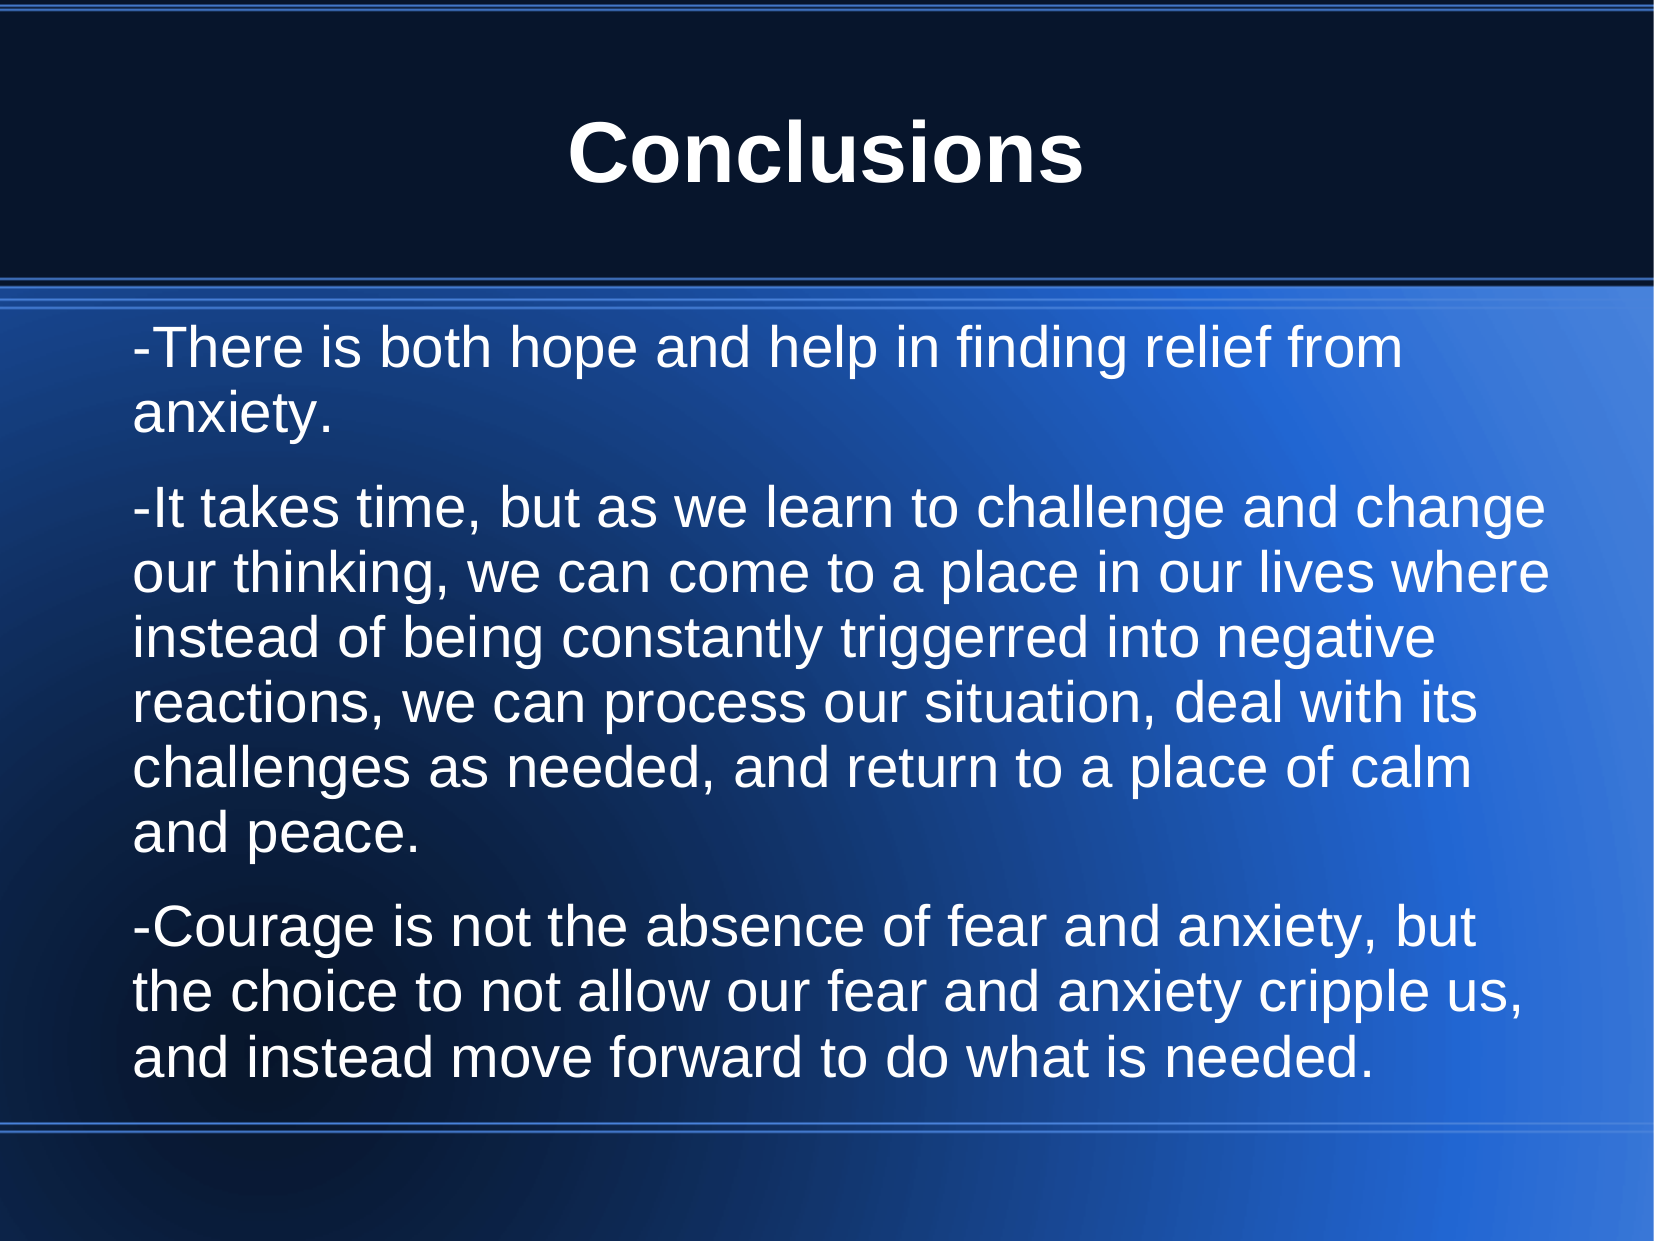

# Conclusions
-There is both hope and help in finding relief from anxiety.
-It takes time, but as we learn to challenge and change our thinking, we can come to a place in our lives where instead of being constantly triggerred into negative reactions, we can process our situation, deal with its challenges as needed, and return to a place of calm and peace.
-Courage is not the absence of fear and anxiety, but the choice to not allow our fear and anxiety cripple us, and instead move forward to do what is needed.